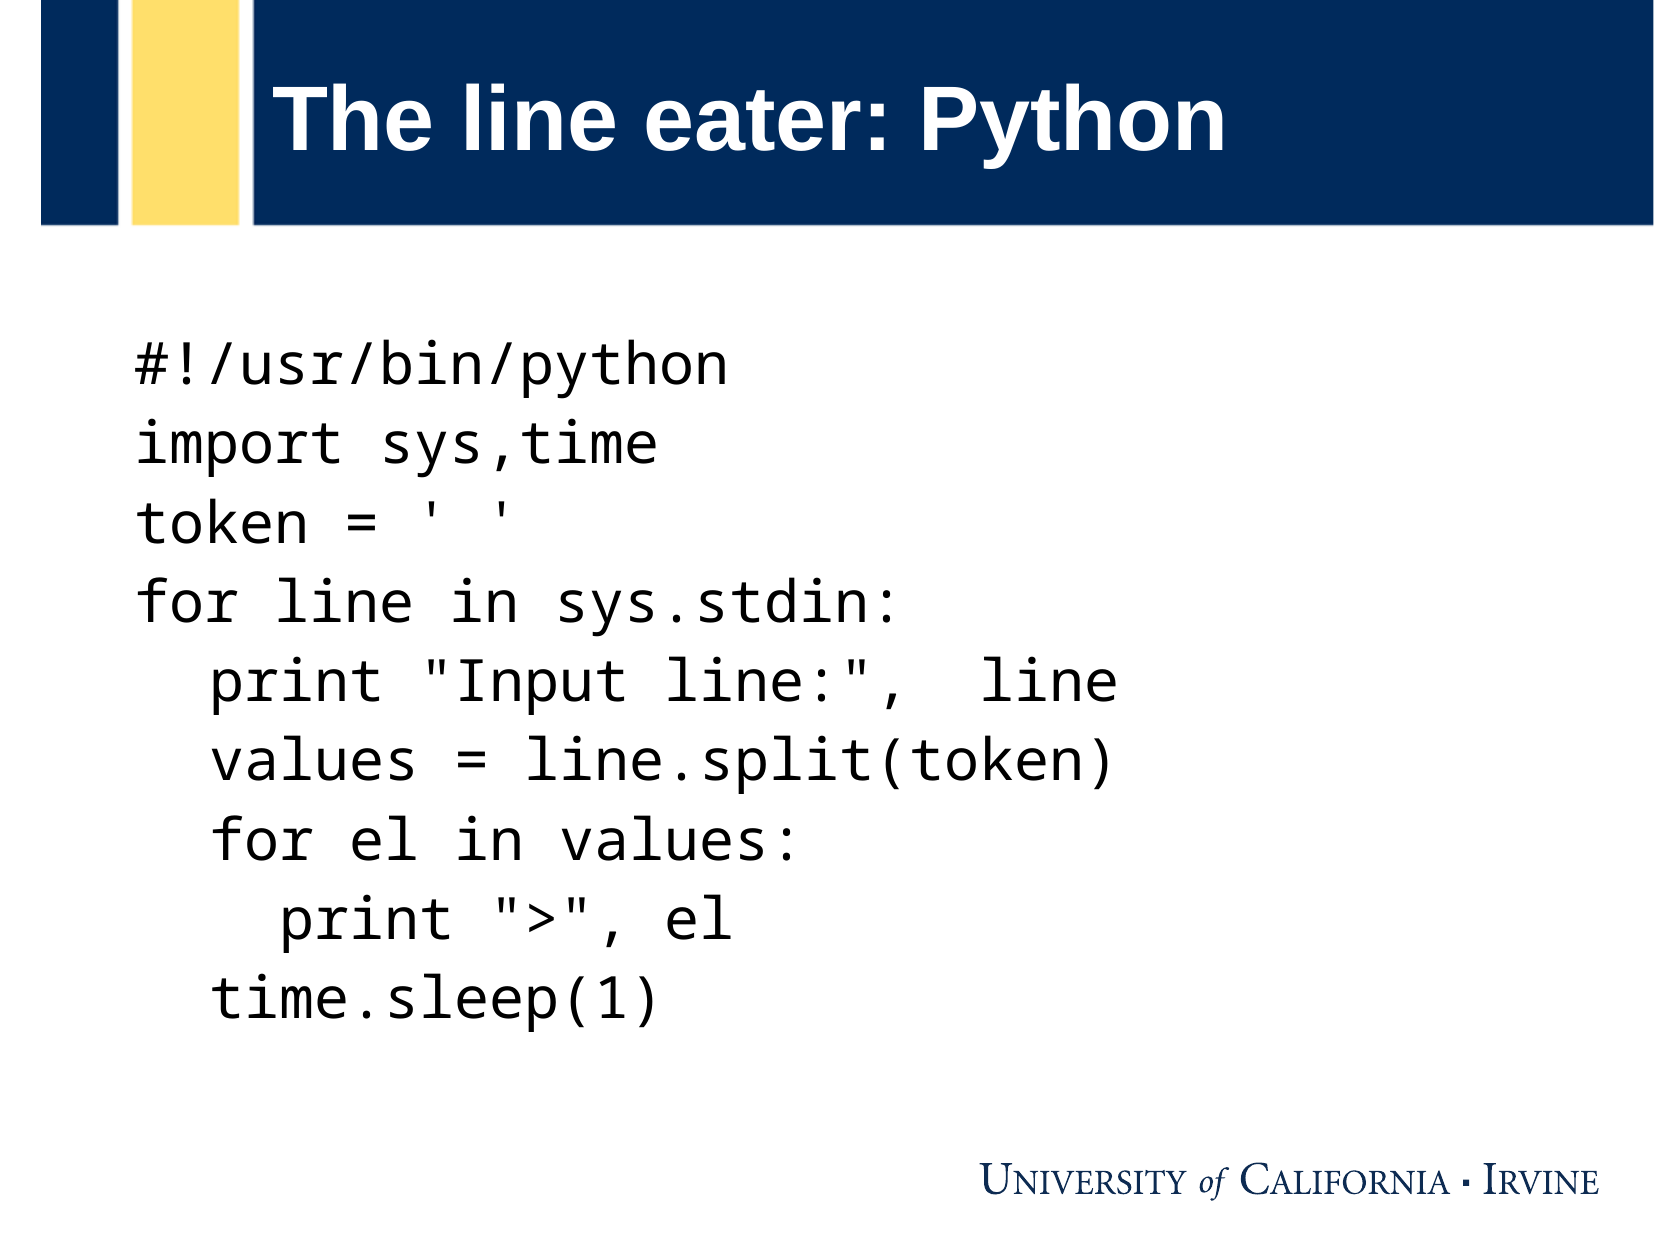

# The line eater: Python
#!/usr/bin/python
import sys,time
token = ' '
for line in sys.stdin:
	print "Input line:", line
	values = line.split(token)
	for el in values:
	 print ">", el
	time.sleep(1)